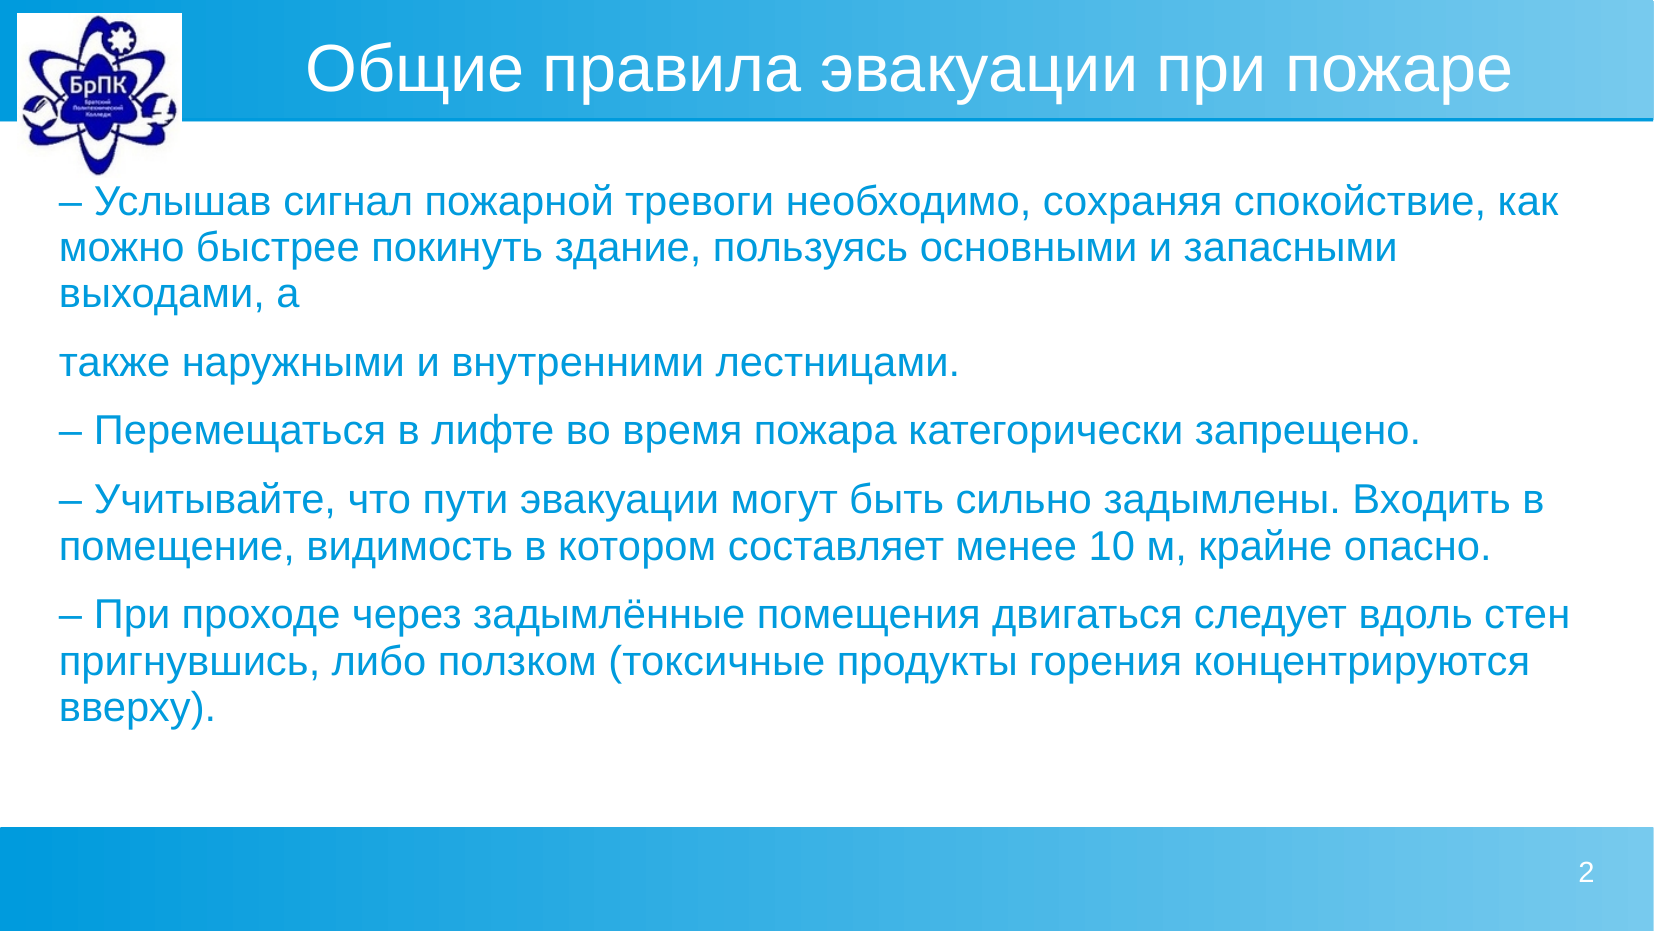

# Общие правила эвакуации при пожаре
– Услышав сигнал пожарной тревоги необходимо, сохраняя спокойствие, как можно быстрее покинуть здание, пользуясь основными и запасными выходами, а
также наружными и внутренними лестницами.
– Перемещаться в лифте во время пожара категорически запрещено.
– Учитывайте, что пути эвакуации могут быть сильно задымлены. Входить в помещение, видимость в котором составляет менее 10 м, крайне опасно.
– При проходе через задымлённые помещения двигаться следует вдоль стен пригнувшись, либо ползком (токсичные продукты горения концентрируются вверху).
2